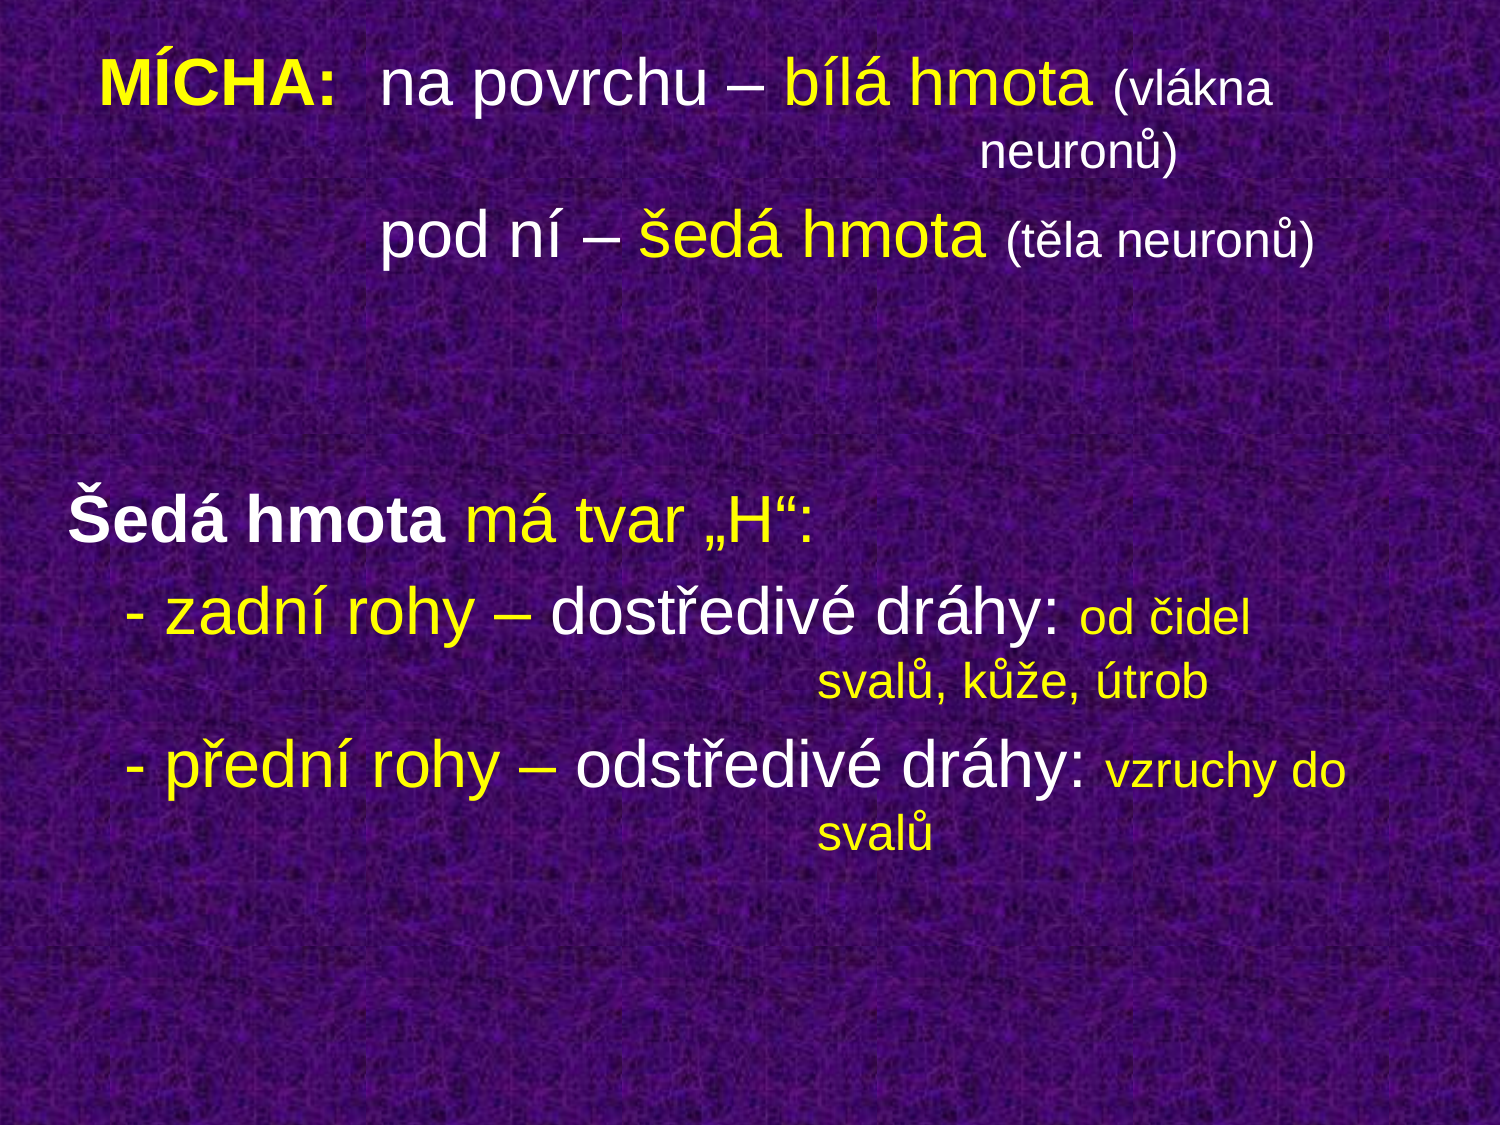

MÍCHA: 	na povrchu – bílá hmota (vlákna 							neuronů)
			pod ní – šedá hmota (těla neuronů)
Šedá hmota má tvar „H“:
	- zadní rohy – dostředivé dráhy: od čidel 						svalů, kůže, útrob
	- přední rohy – odstředivé dráhy: vzruchy do 					svalů